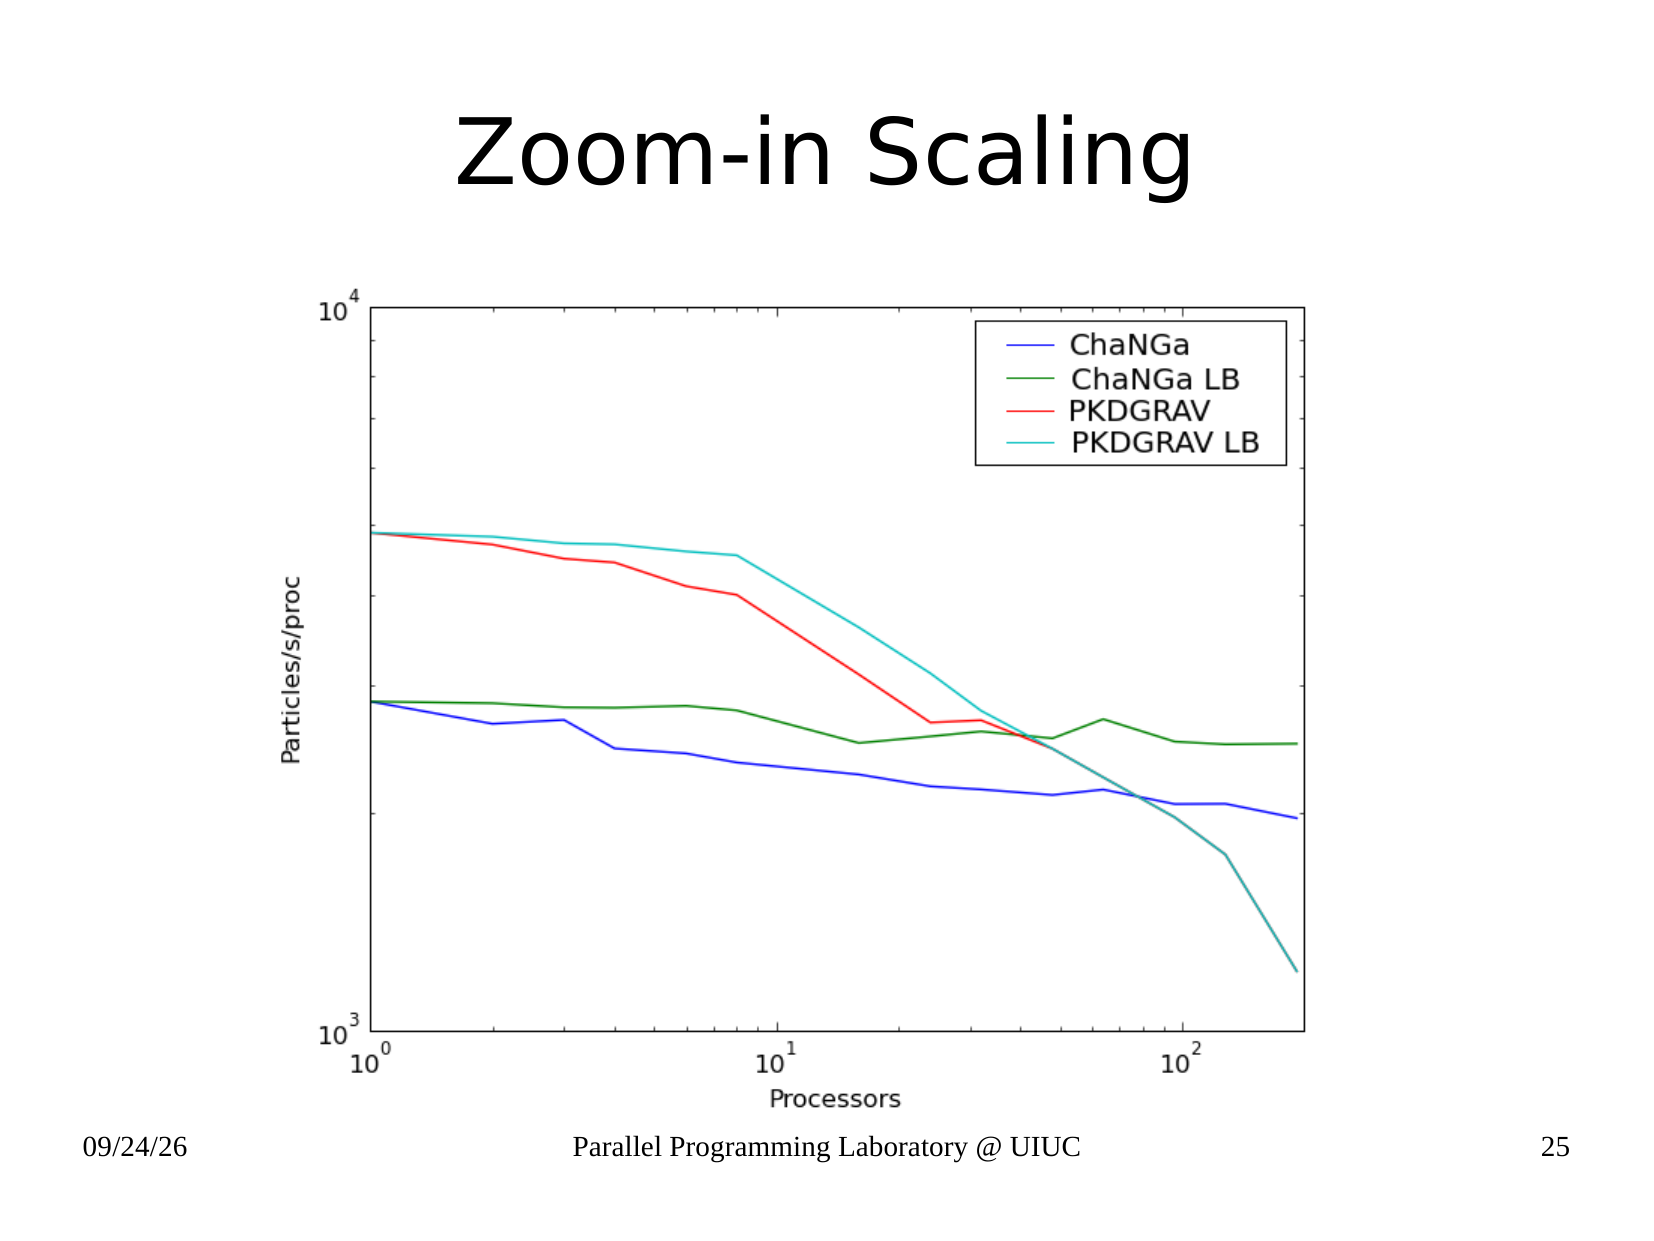

# Zoom-in Scaling
Parallel Programming Laboratory @ UIUC
25